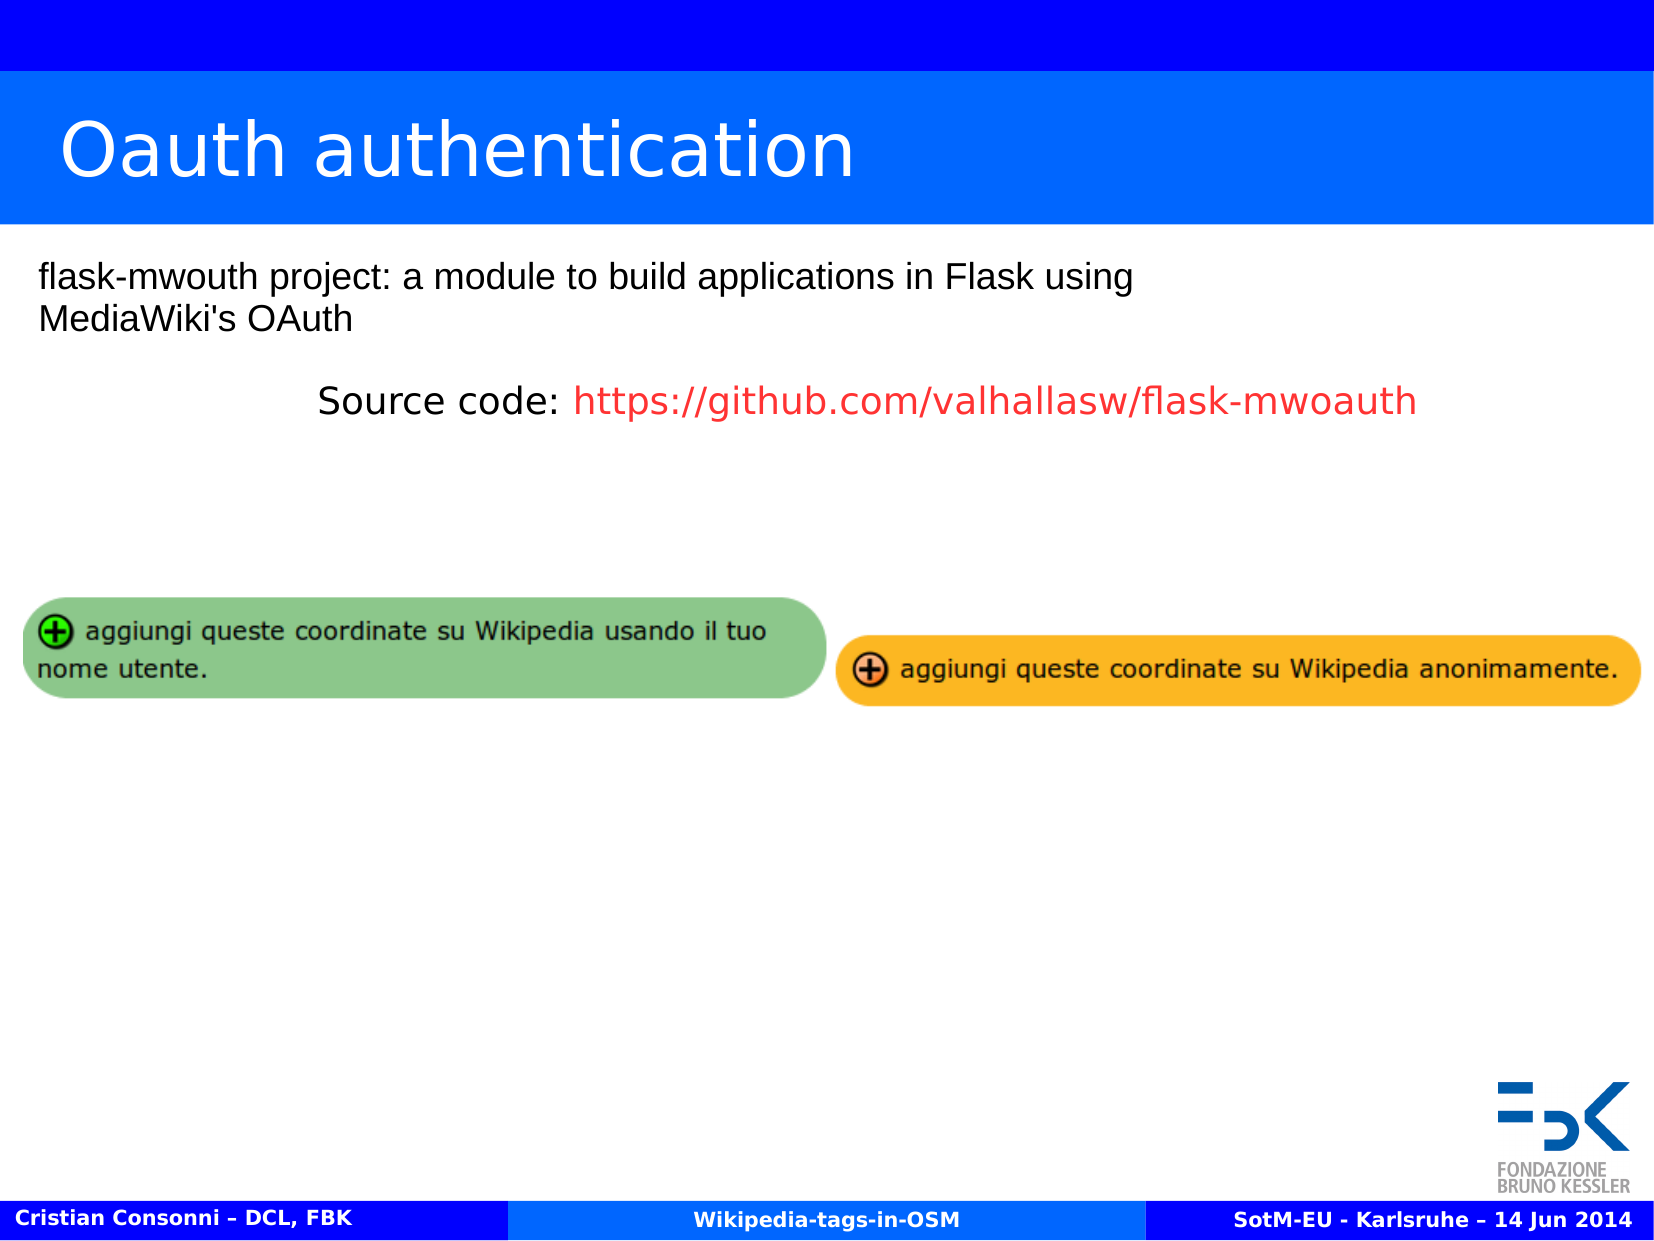

# Oauth authentication
flask-mwouth project: a module to build applications in Flask using
MediaWiki's OAuth
Source code: https://github.com/valhallasw/flask-mwoauth